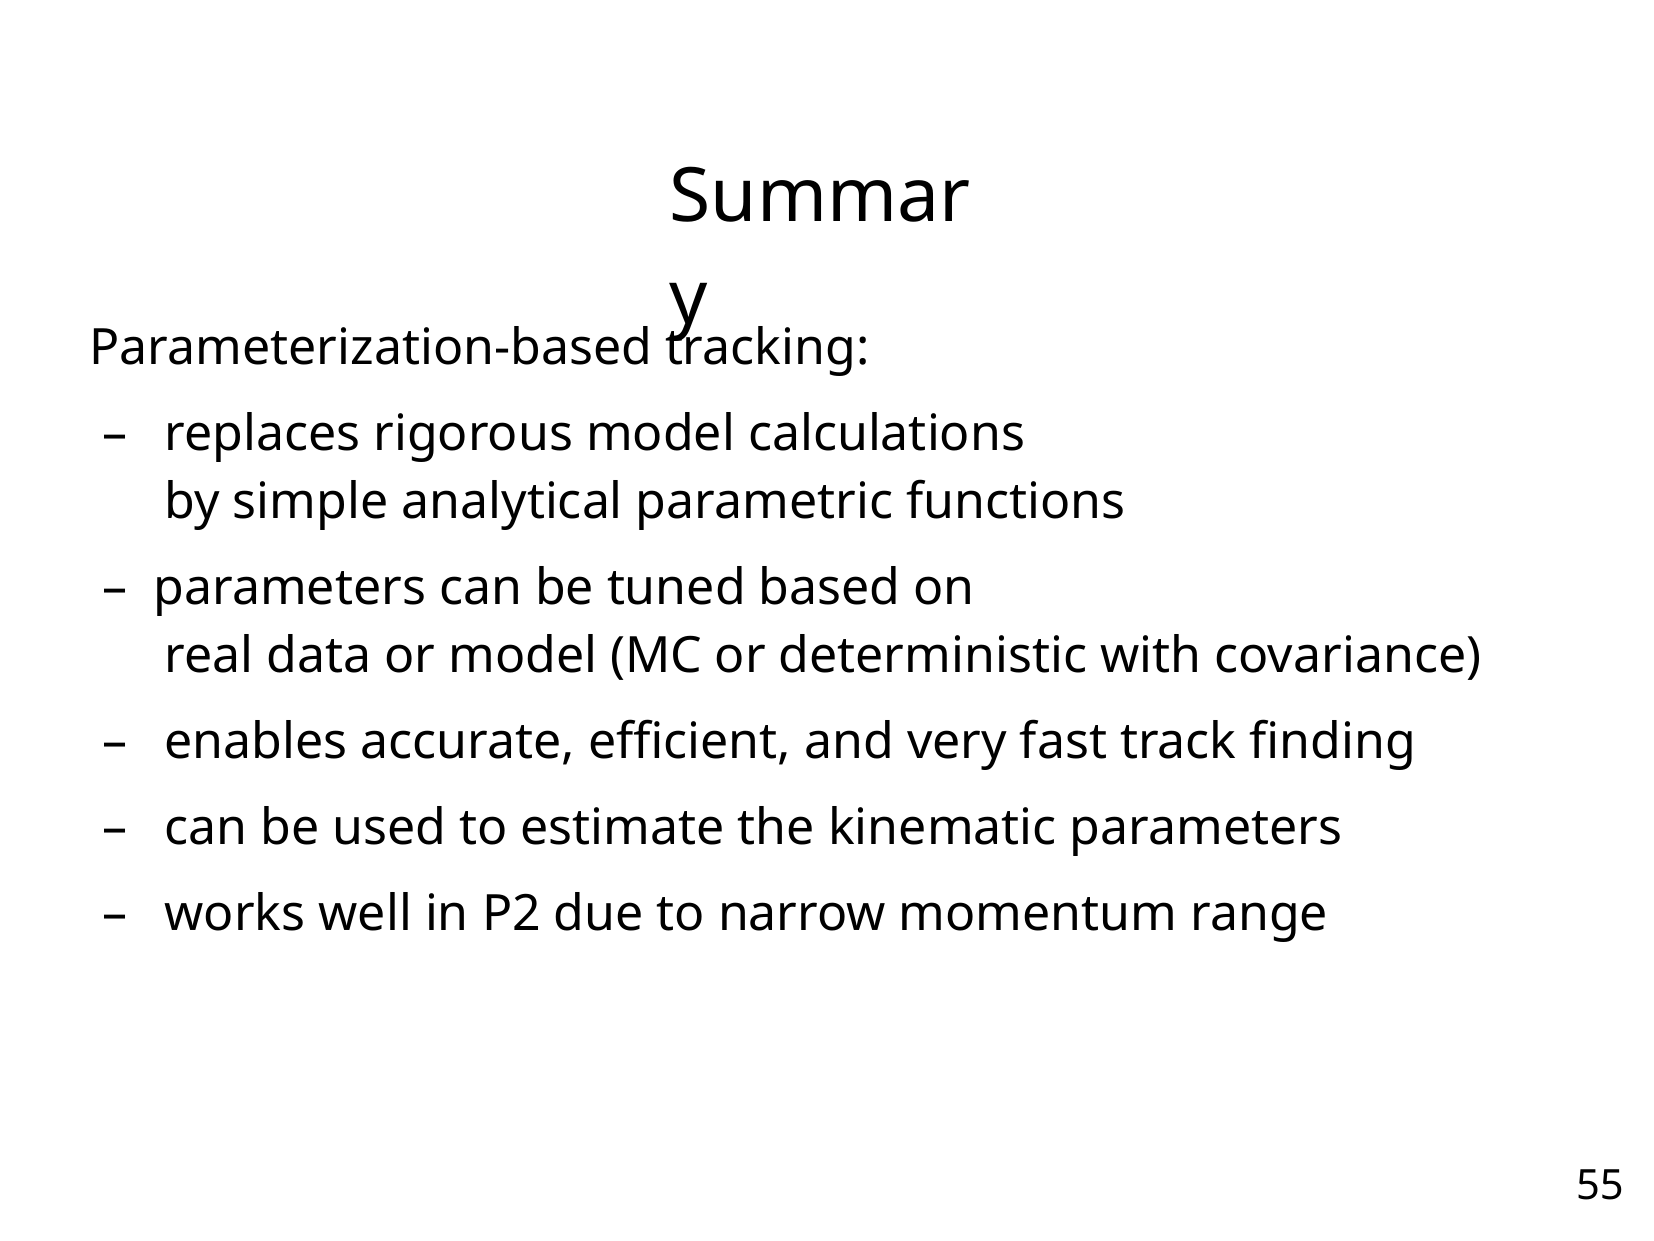

Summary
	Parameterization-based tracking:
 	 –	replaces rigorous model calculations
		by simple analytical parametric functions
	 – parameters can be tuned based on
		real data or model (MC or deterministic with covariance)
	 –	enables accurate, efficient, and very fast track finding
	 –	can be used to estimate the kinematic parameters
	 –	works well in P2 due to narrow momentum range
55